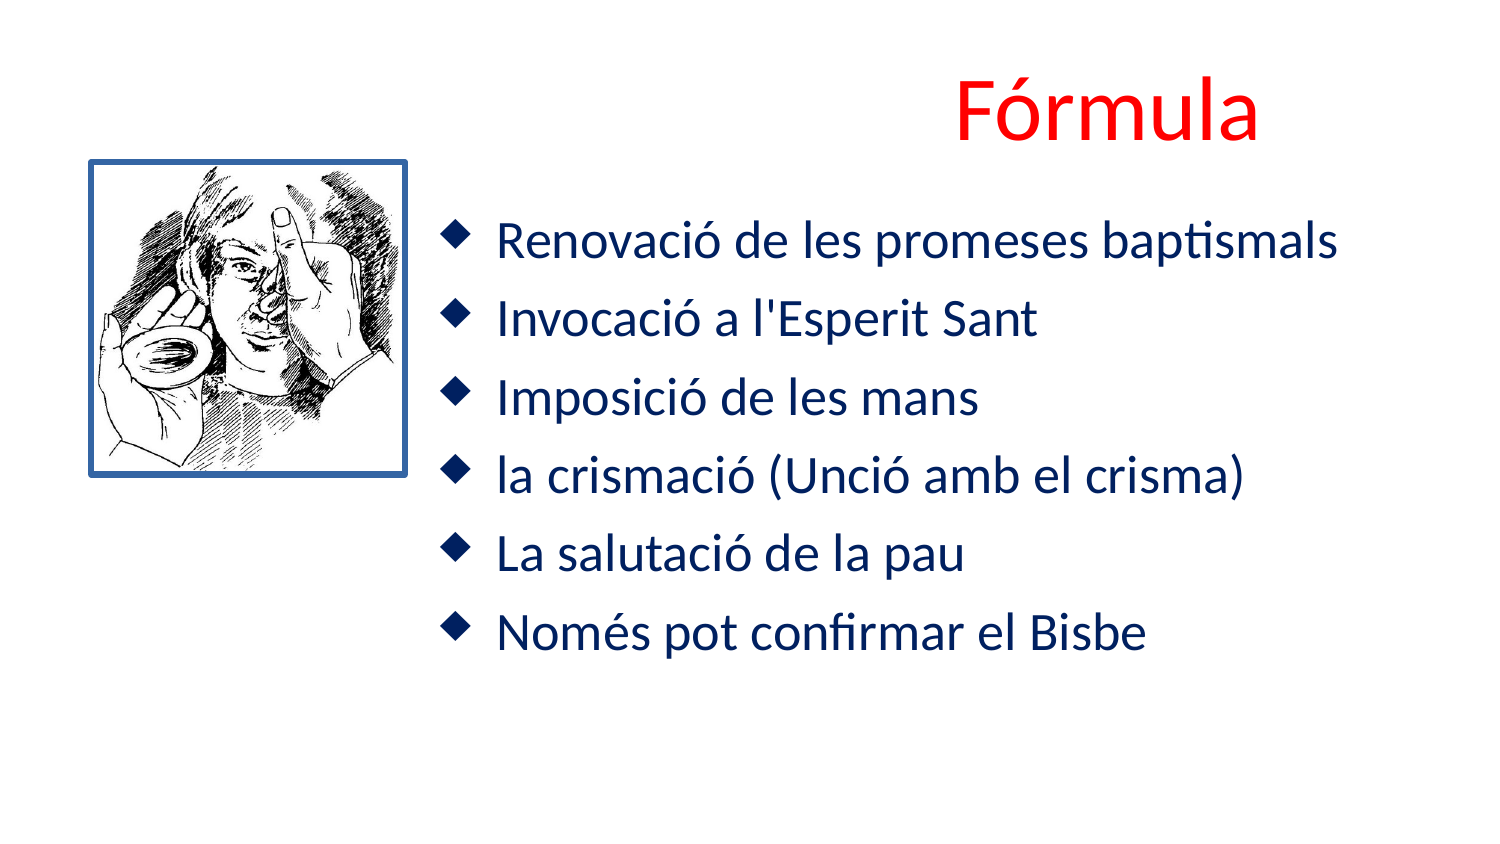

# Fórmula
Renovació de les promeses baptismals
Invocació a l'Esperit Sant
Imposició de les mans
la crismació (Unció amb el crisma)
La salutació de la pau
Només pot confirmar el Bisbe